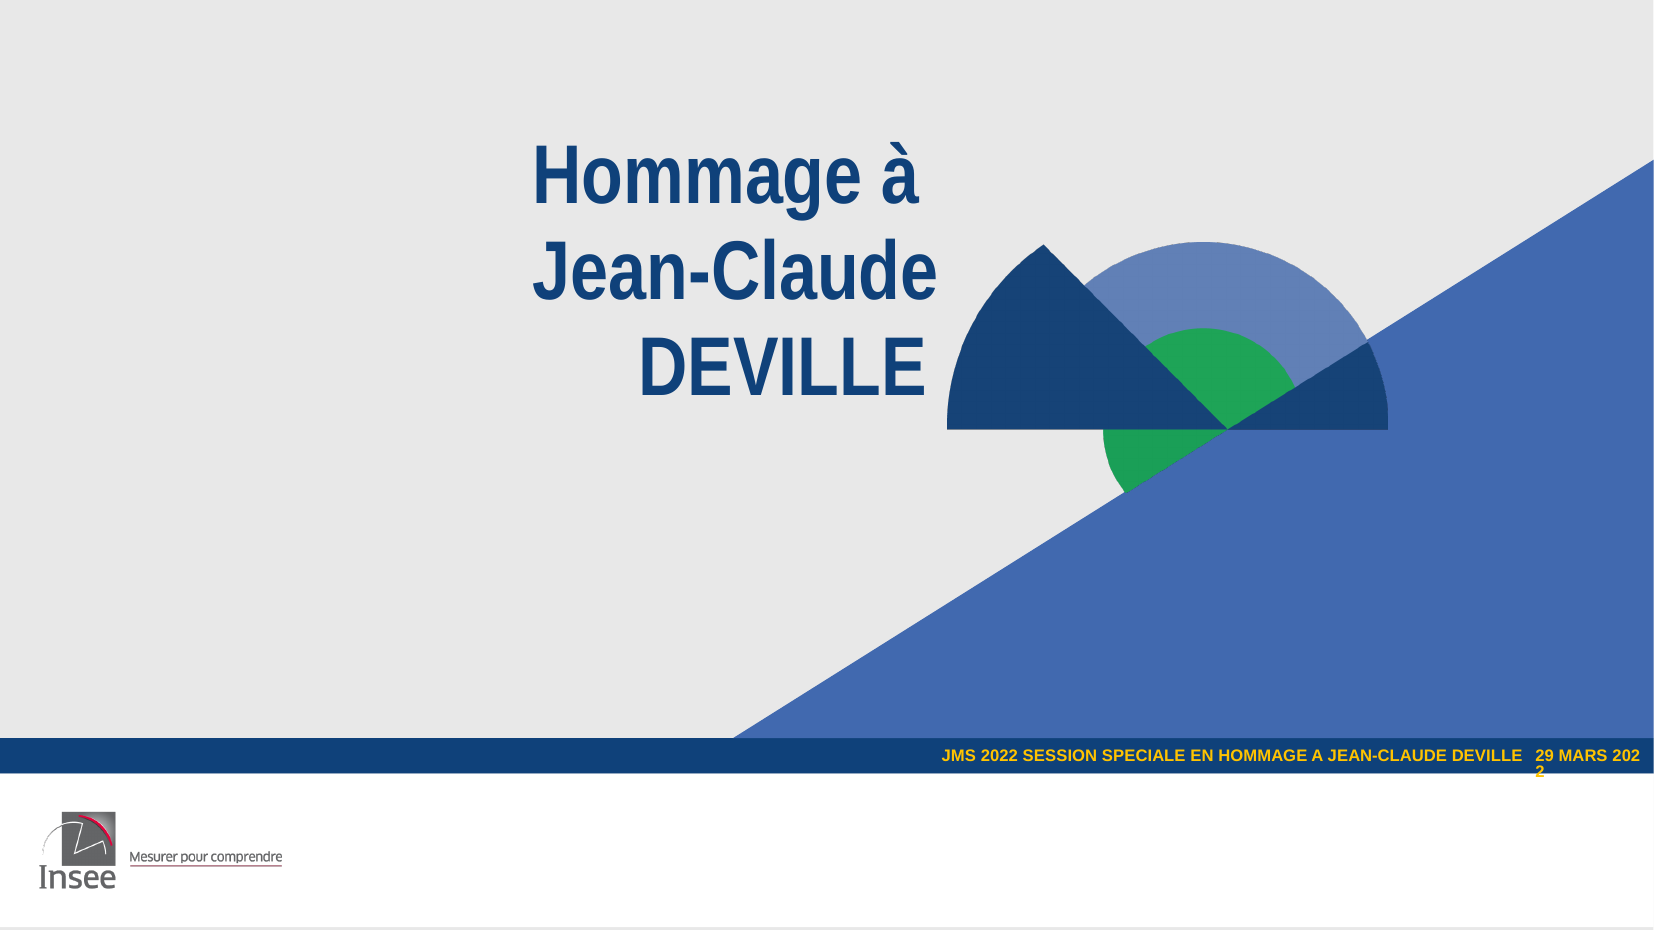

# Hommage à Jean-Claude DEVILLE
JMS 2022 SESSION SPECIALE EN HOMMAGE A JEAN-CLAUDE DEVILLE
29 MARS 2022